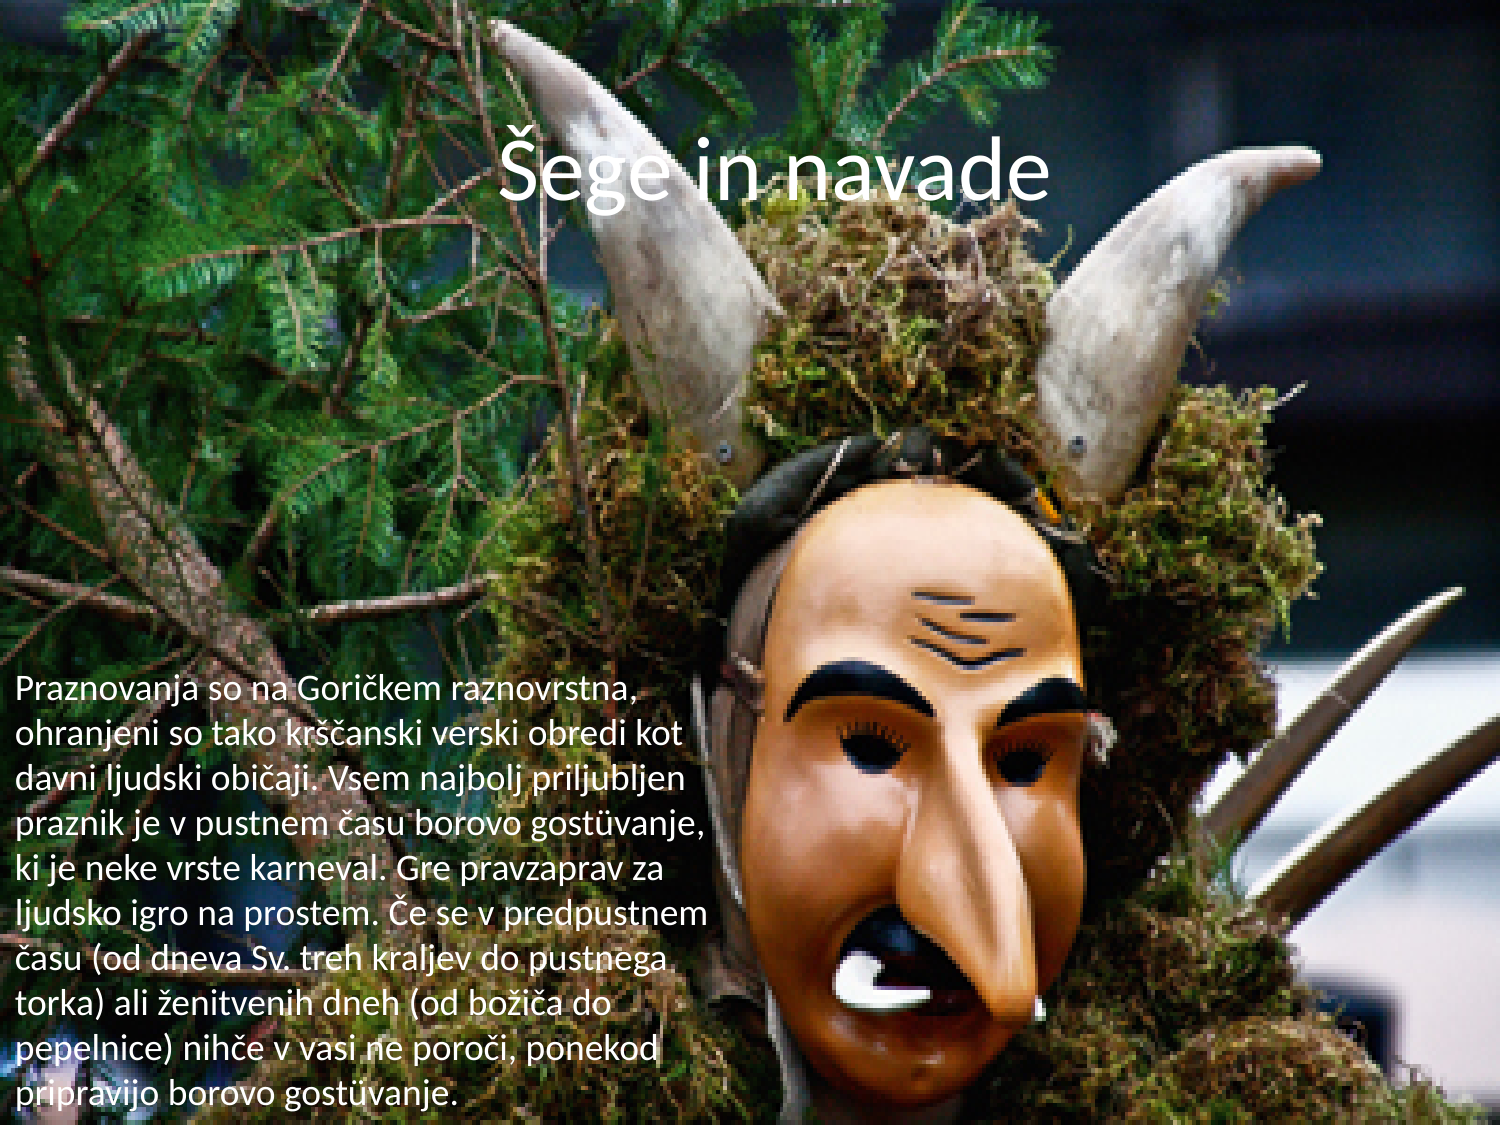

Šege in navade
Praznovanja so na Goričkem raznovrstna, ohranjeni so tako krščanski verski obredi kot davni ljudski običaji. Vsem najbolj priljubljen praznik je v pustnem času borovo gostüvanje, ki je neke vrste karneval. Gre pravzaprav za ljudsko igro na prostem. Če se v predpustnem času (od dneva Sv. treh kraljev do pustnega torka) ali ženitvenih dneh (od božiča do pepelnice) nihče v vasi ne poroči, ponekod pripravijo borovo gostüvanje.